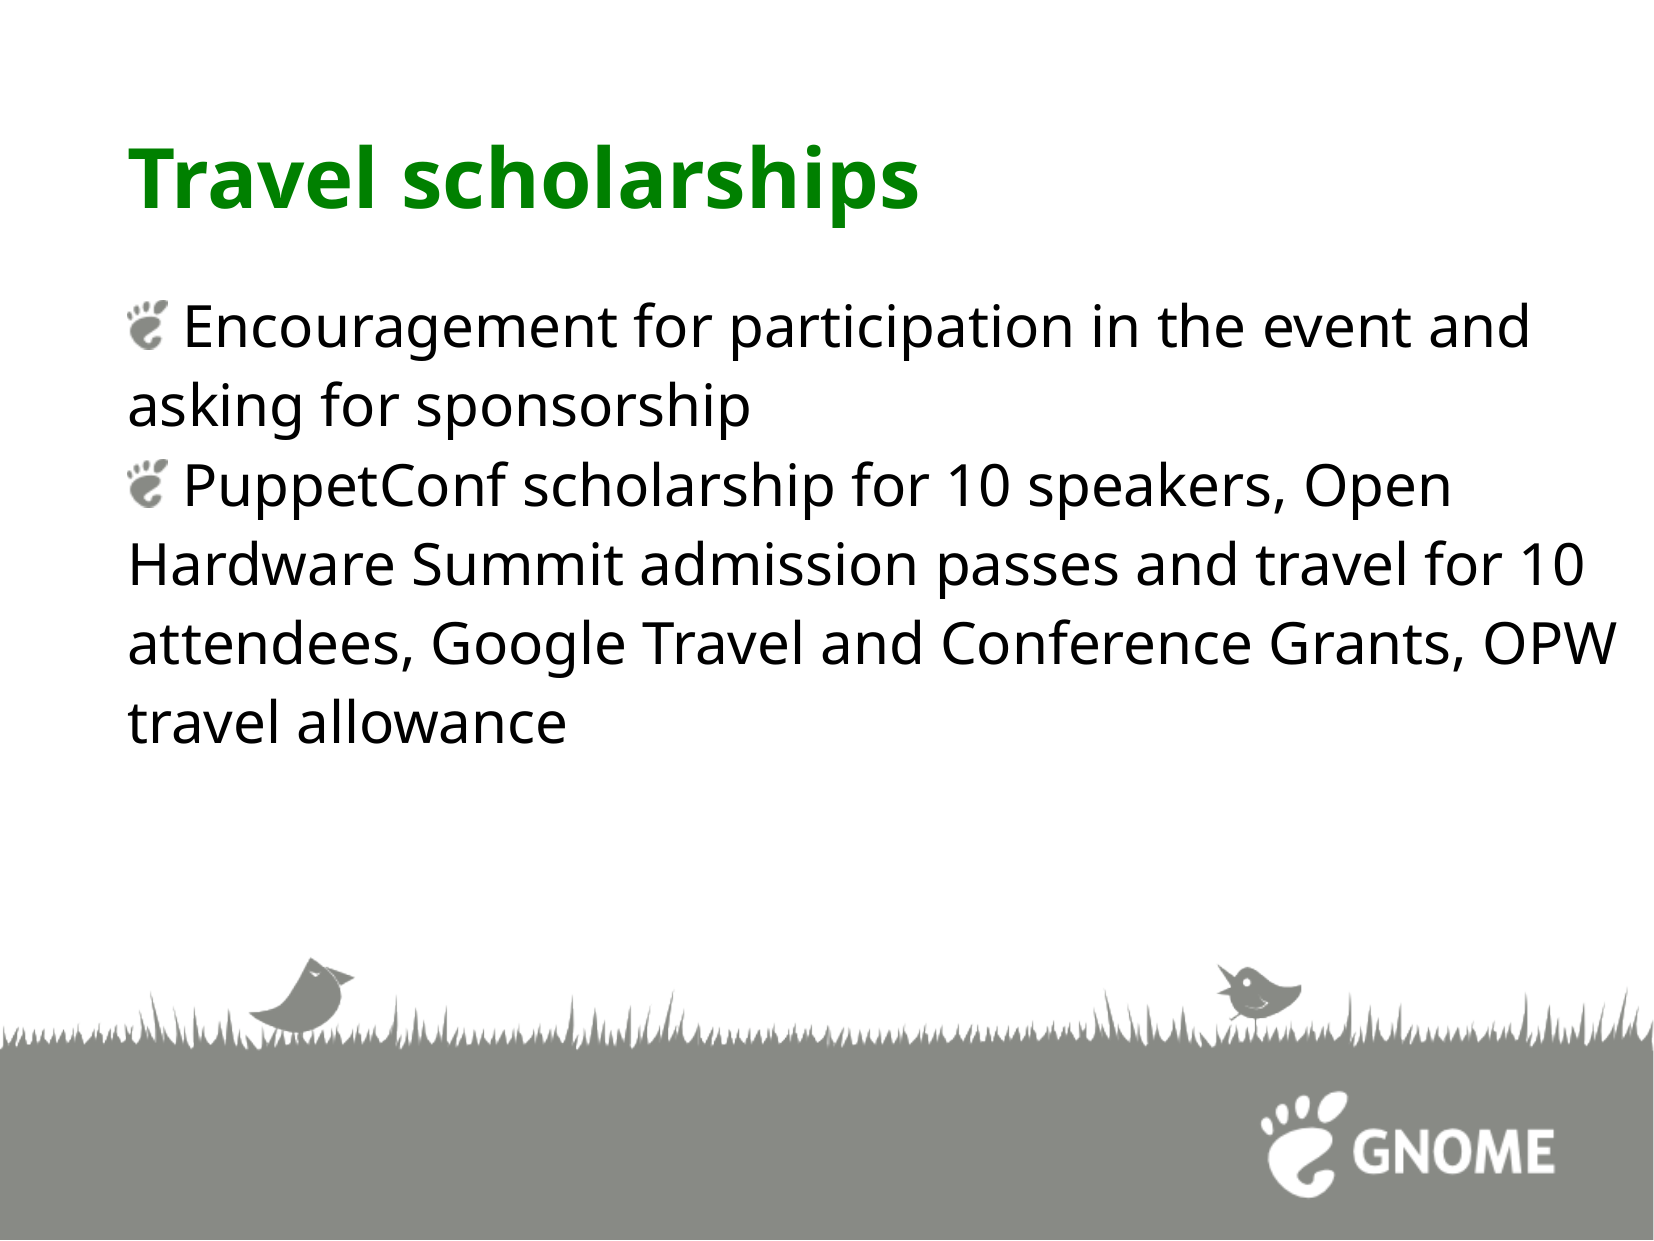

Travel scholarships
 Encouragement for participation in the event and asking for sponsorship
 PuppetConf scholarship for 10 speakers, Open Hardware Summit admission passes and travel for 10 attendees, Google Travel and Conference Grants, OPW travel allowance